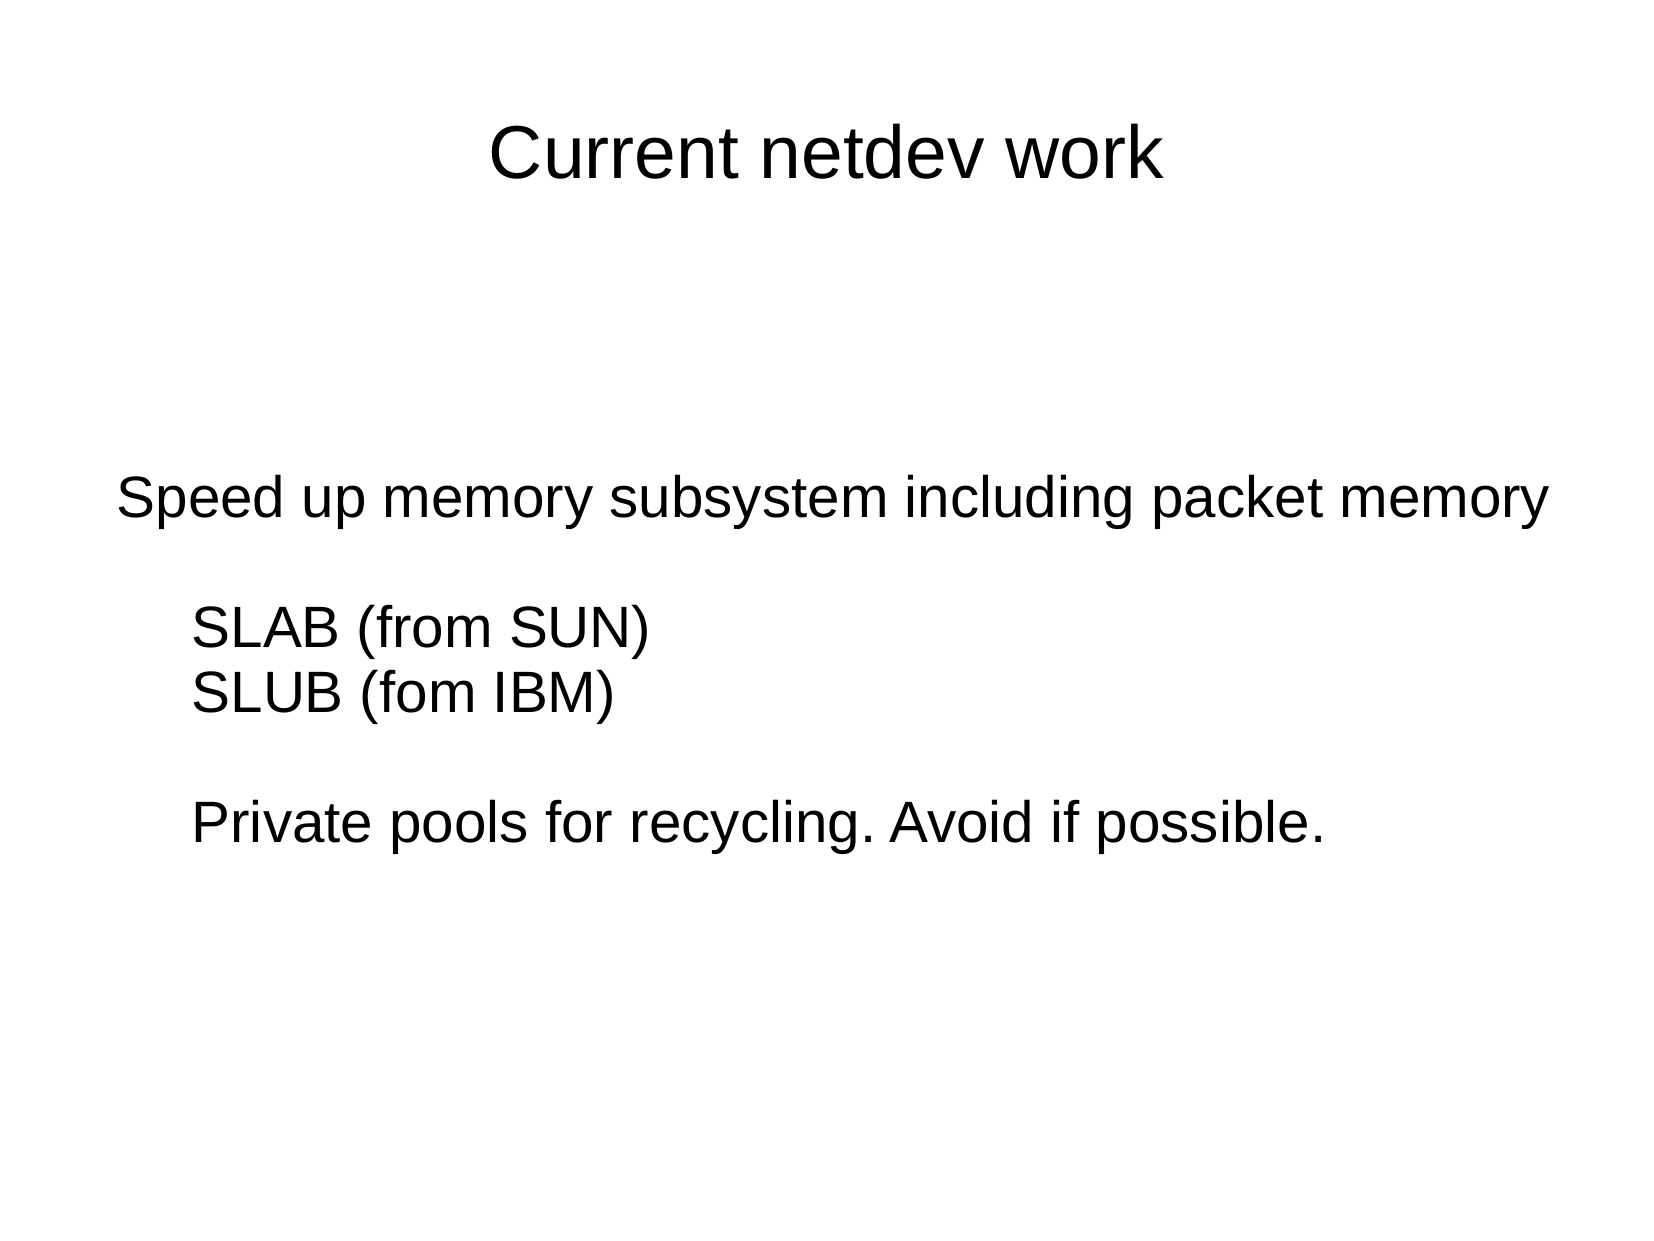

# Current netdev work
Speed up memory subsystem including packet memory
	SLAB (from SUN)
	SLUB (fom IBM)
	Private pools for recycling. Avoid if possible.